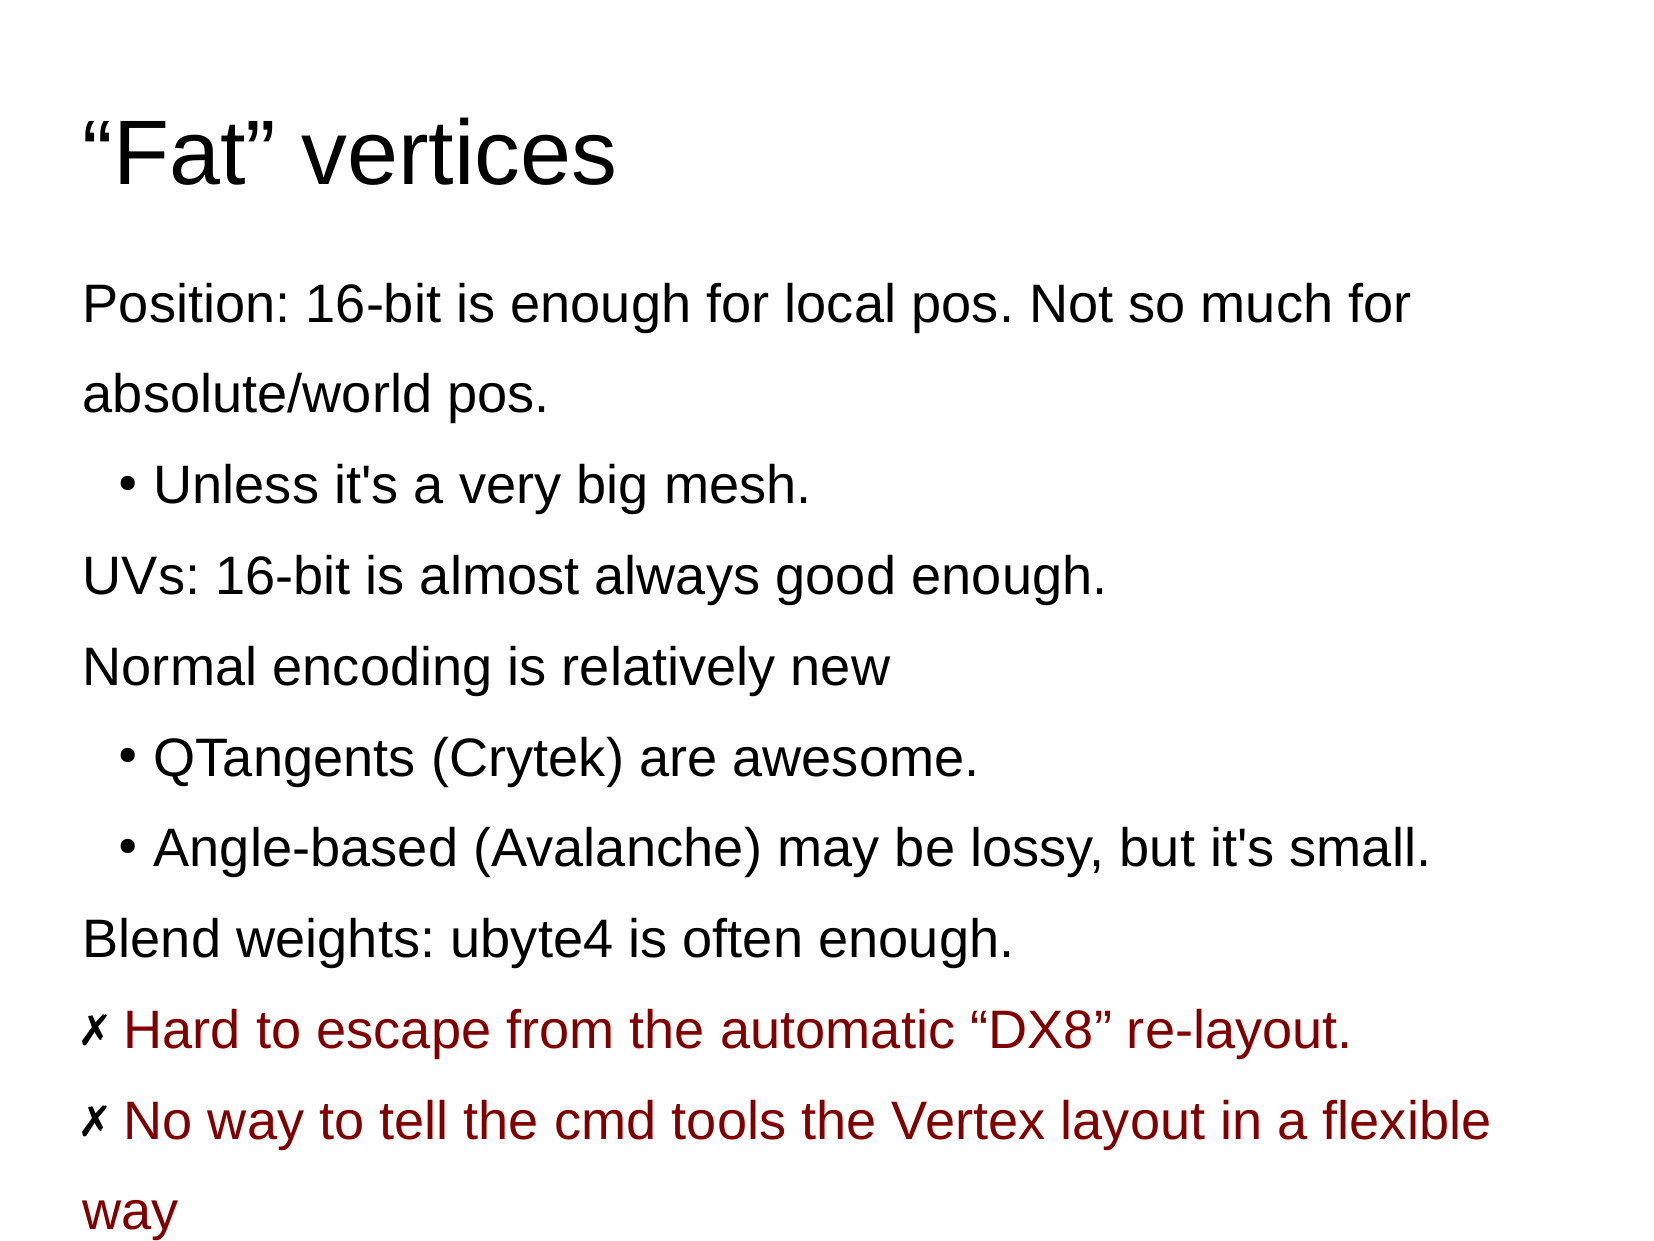

# “Fat” vertices
Position: 16-bit is enough for local pos. Not so much for absolute/world pos.
Unless it's a very big mesh.
UVs: 16-bit is almost always good enough.
Normal encoding is relatively new
QTangents (Crytek) are awesome.
Angle-based (Avalanche) may be lossy, but it's small.
Blend weights: ubyte4 is often enough.
 Hard to escape from the automatic “DX8” re-layout.
 No way to tell the cmd tools the Vertex layout in a flexible way